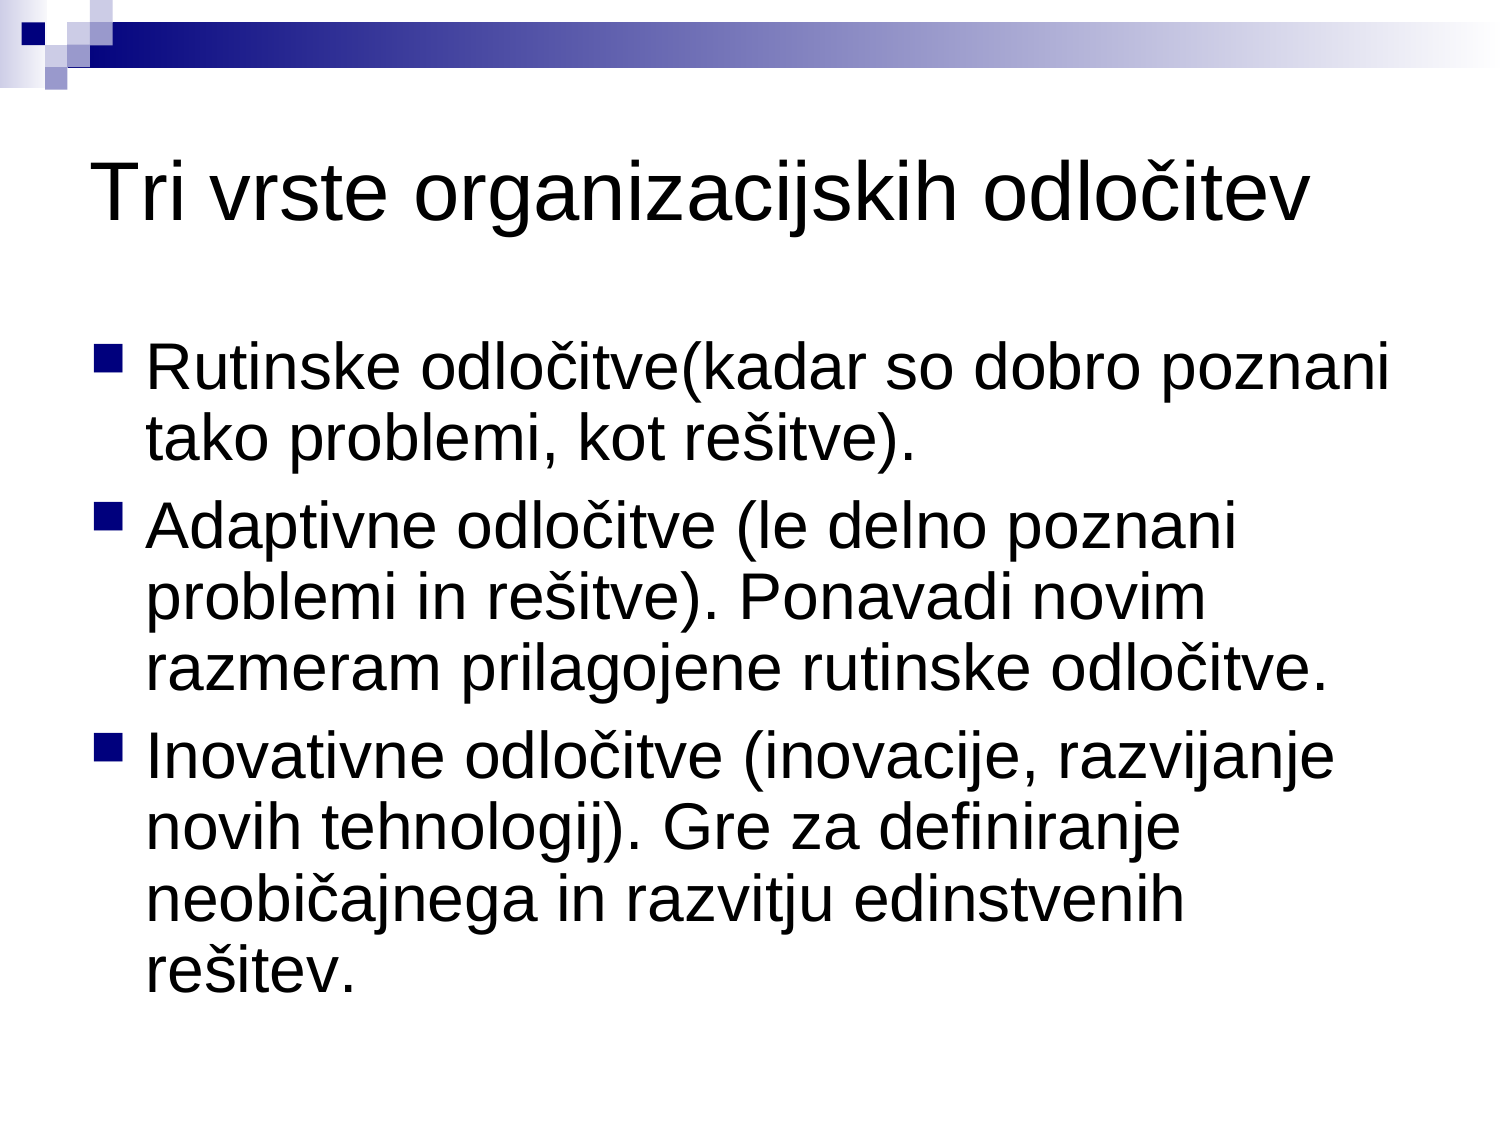

# Tri vrste organizacijskih odločitev
Rutinske odločitve(kadar so dobro poznani tako problemi, kot rešitve).
Adaptivne odločitve (le delno poznani problemi in rešitve). Ponavadi novim razmeram prilagojene rutinske odločitve.
Inovativne odločitve (inovacije, razvijanje novih tehnologij). Gre za definiranje neobičajnega in razvitju edinstvenih rešitev.